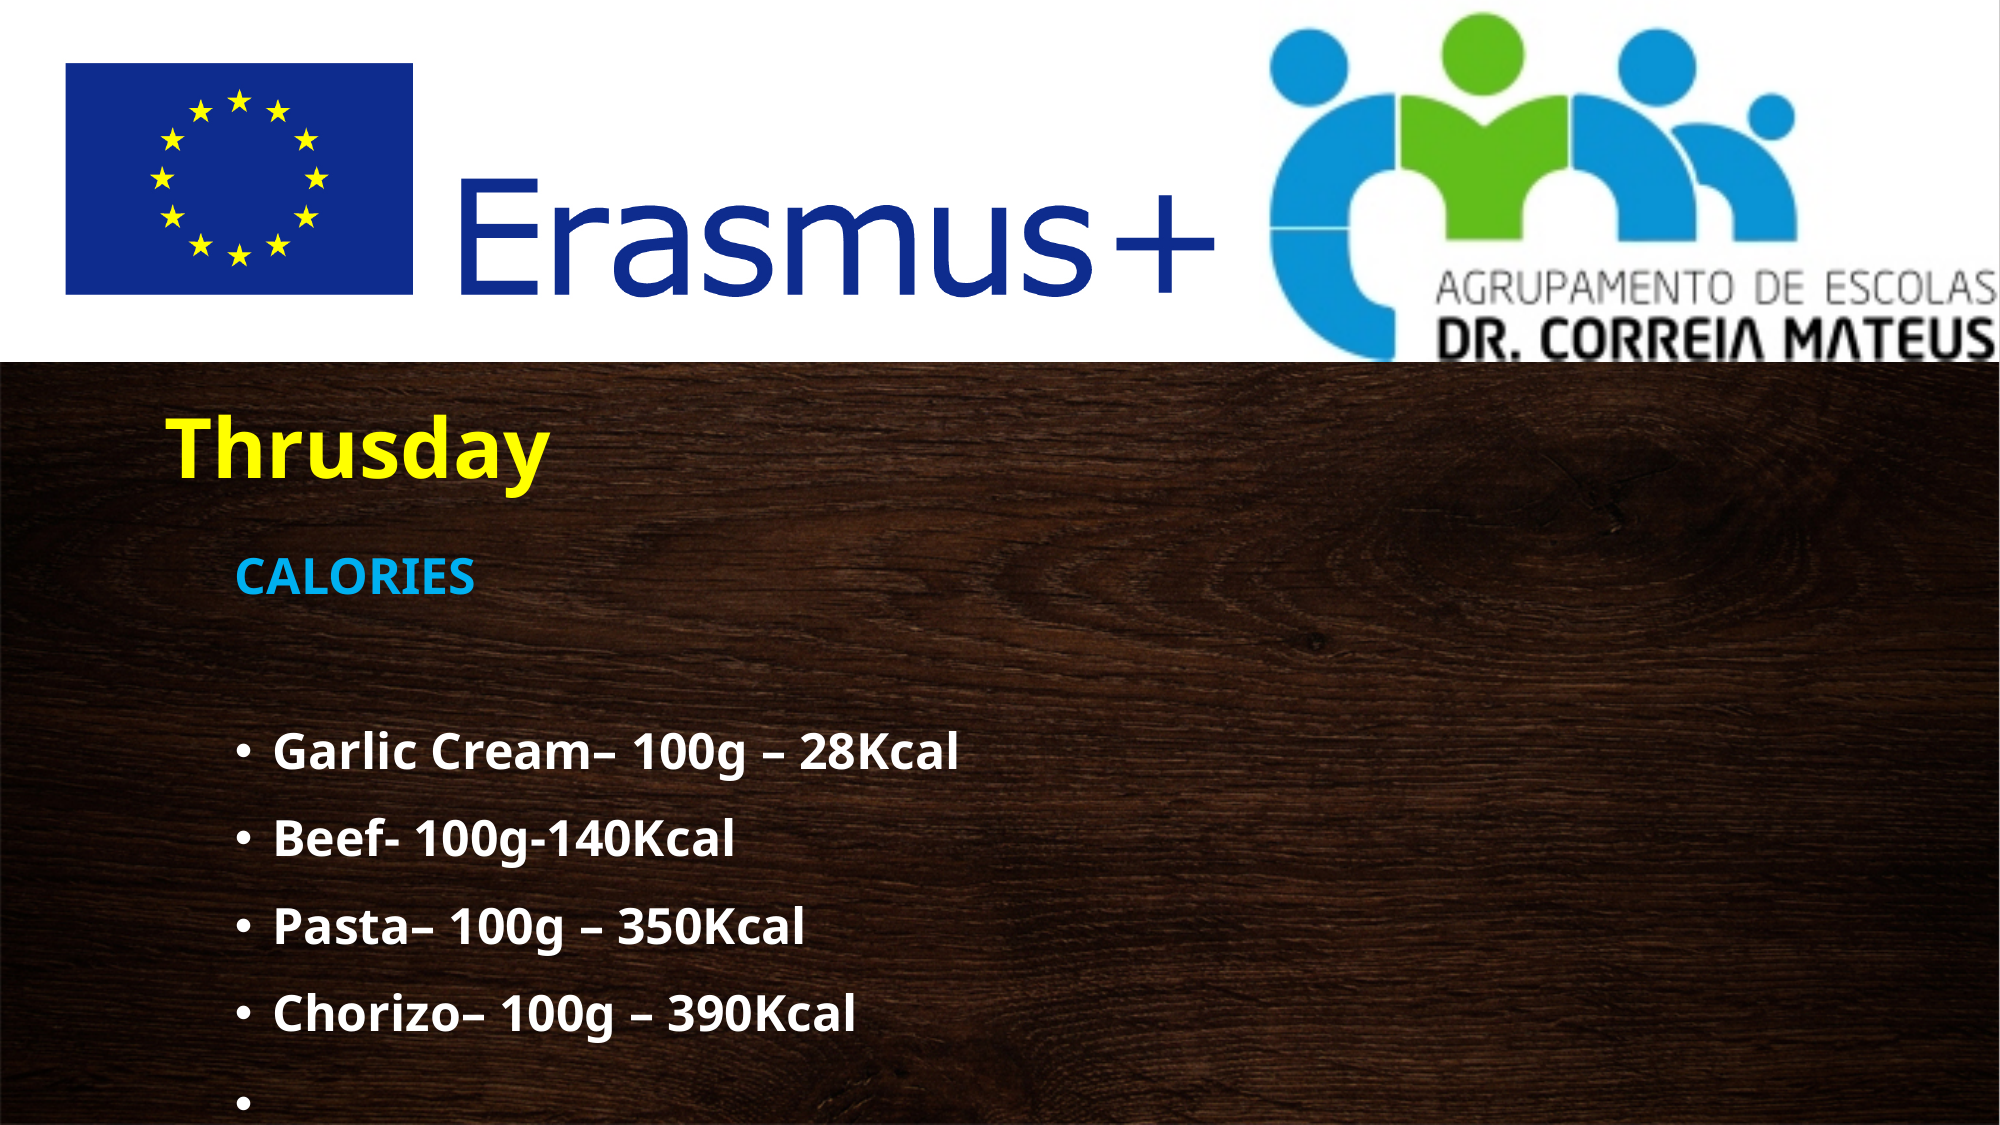

#
Thrusday
CALORIES
Garlic Cream– 100g – 28Kcal
Beef- 100g-140Kcal
Pasta– 100g – 350Kcal
Chorizo– 100g – 390Kcal
Carrot– 100g – 28Kcal
Orange– 100g – 51Kcal
Bread– 100g – 246Kcal